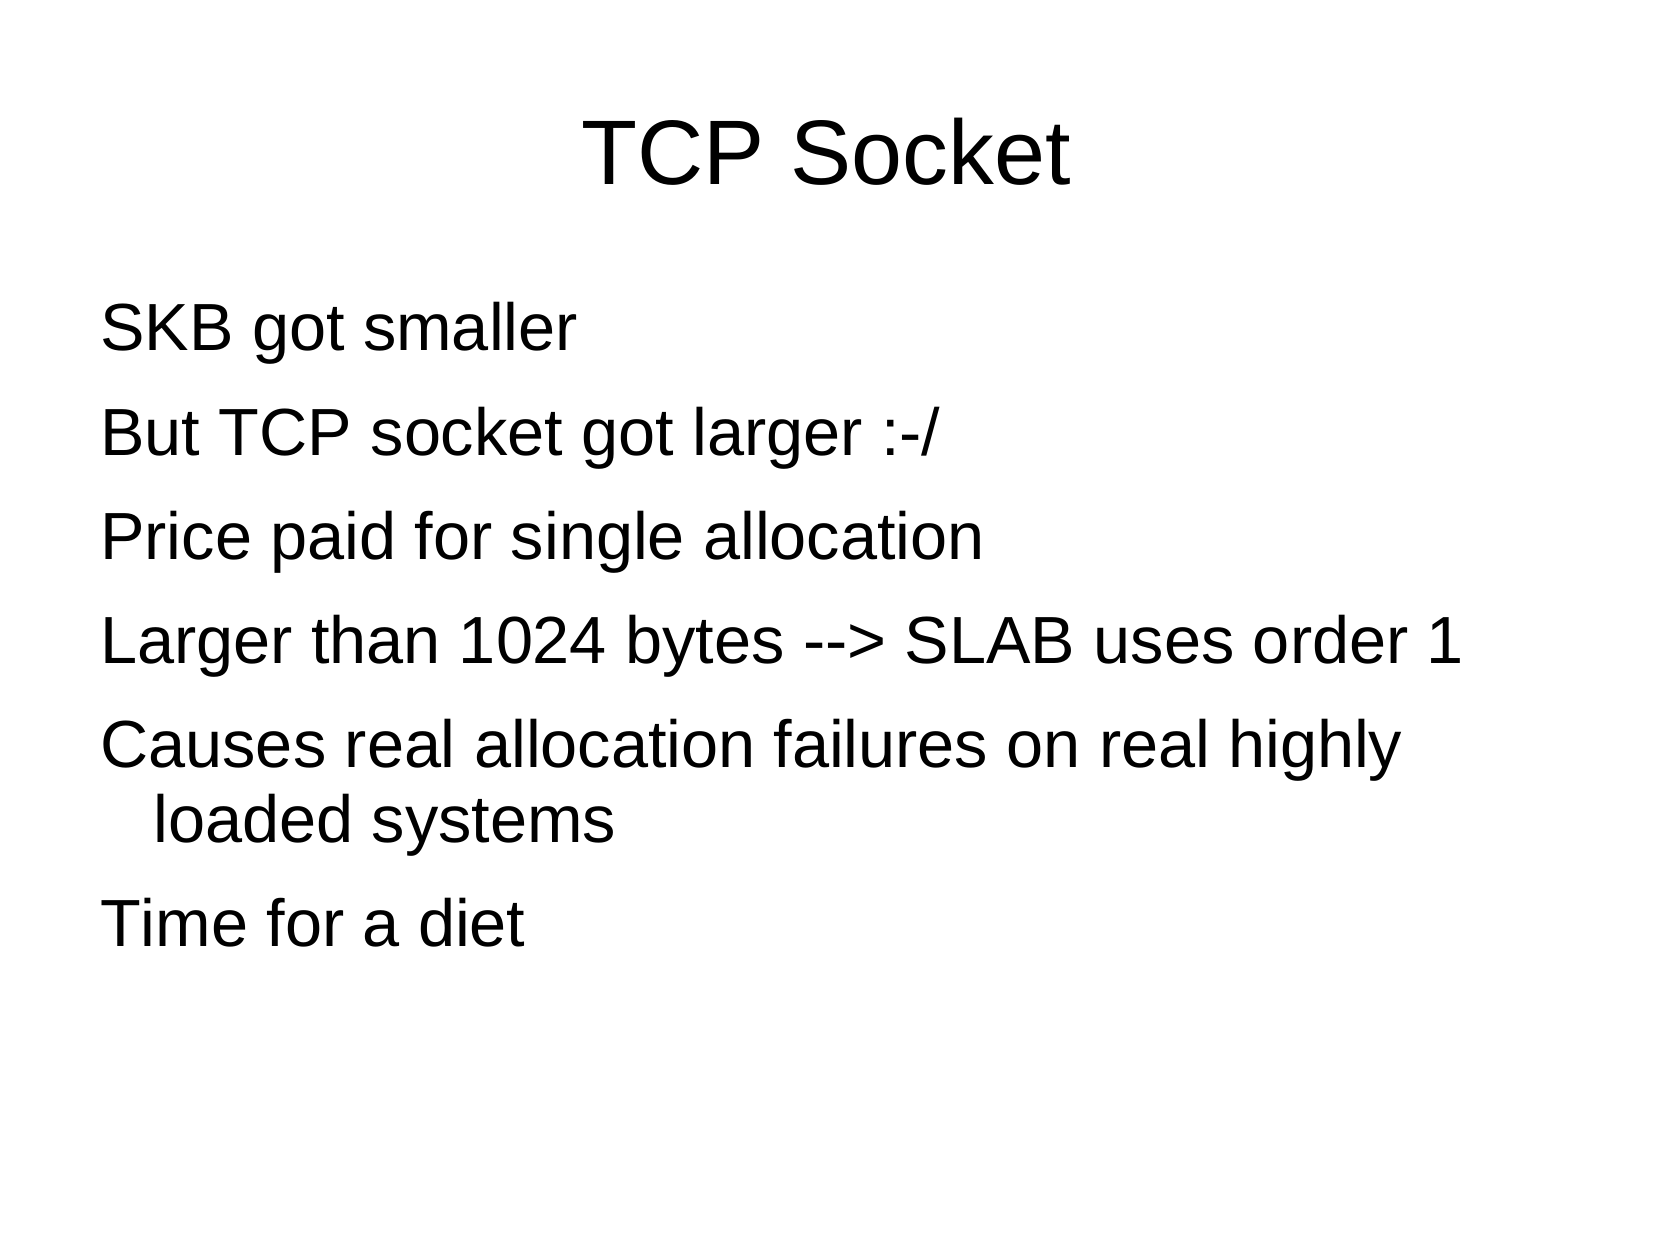

# TCP Socket
SKB got smaller
But TCP socket got larger :-/
Price paid for single allocation
Larger than 1024 bytes --> SLAB uses order 1
Causes real allocation failures on real highly loaded systems
Time for a diet